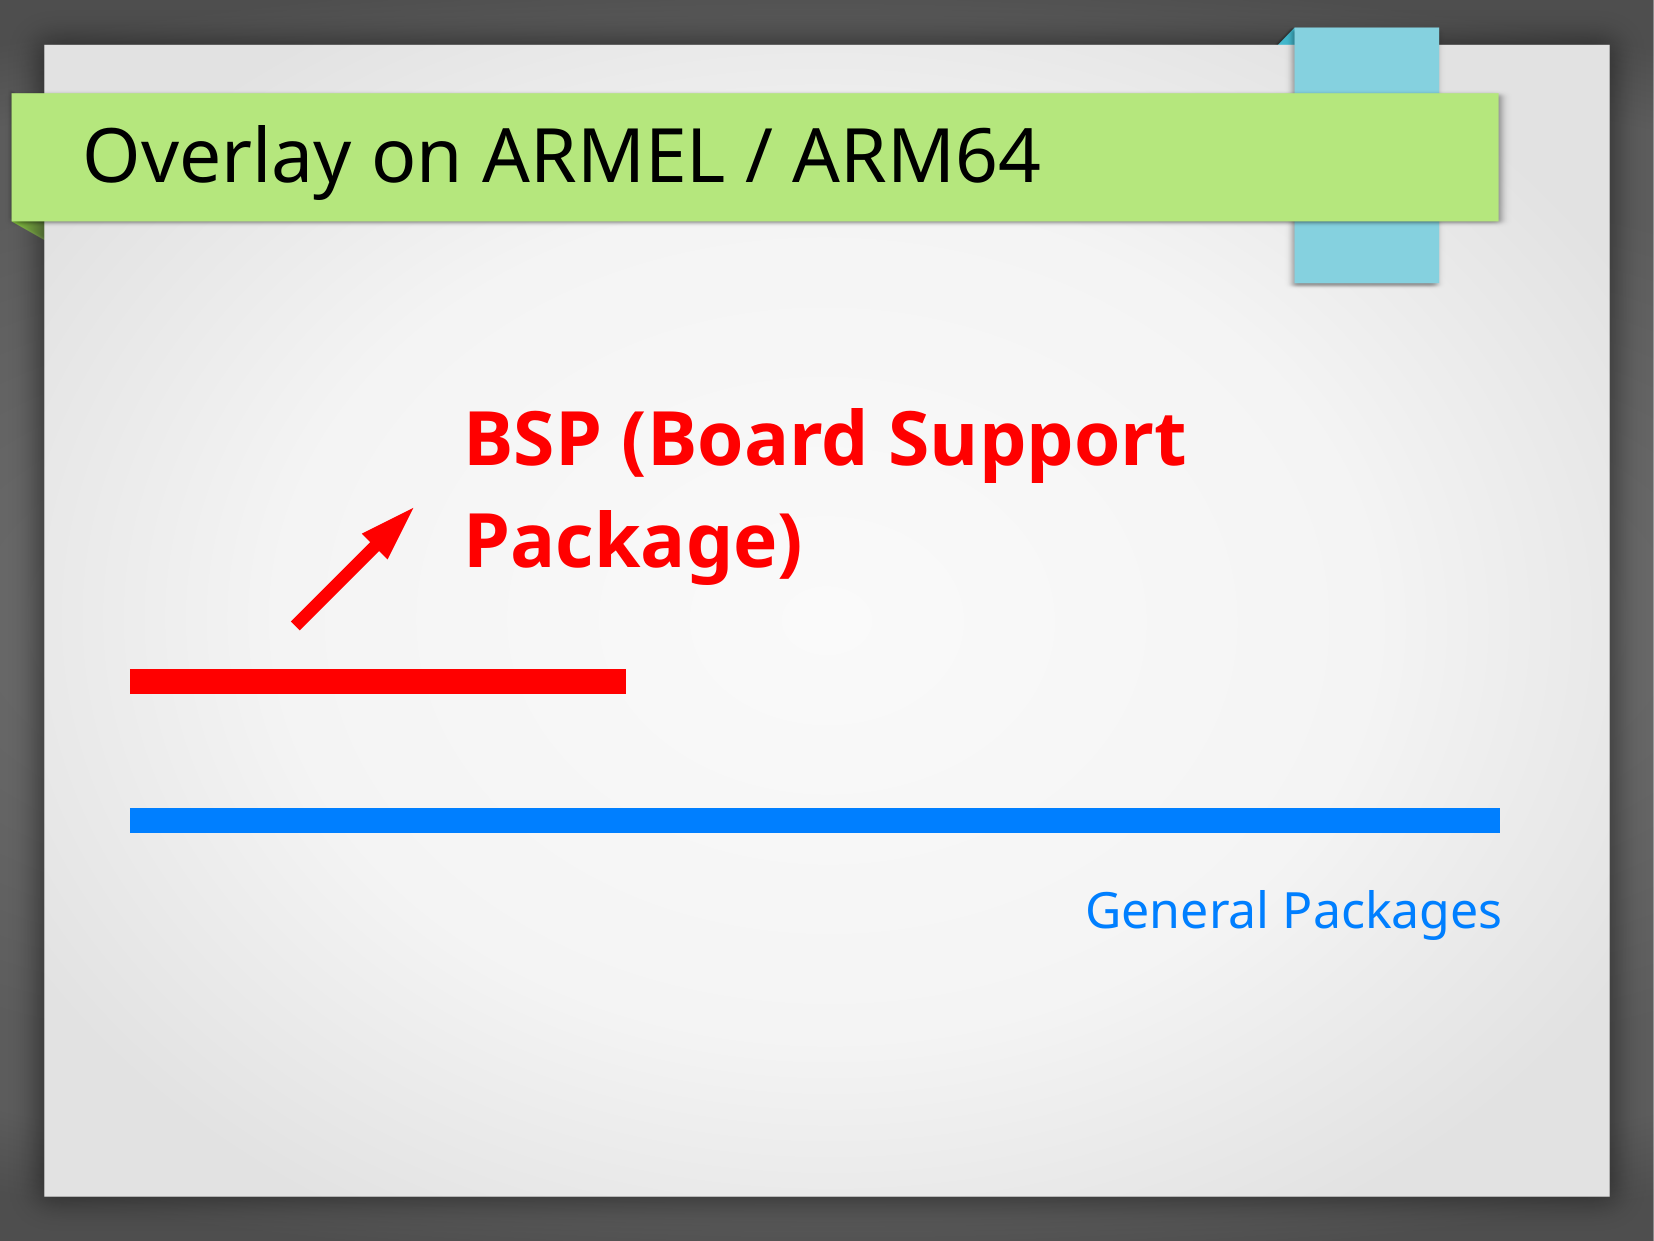

# Overlay on ARMEL / ARM64
BSP (Board Support Package)
General Packages